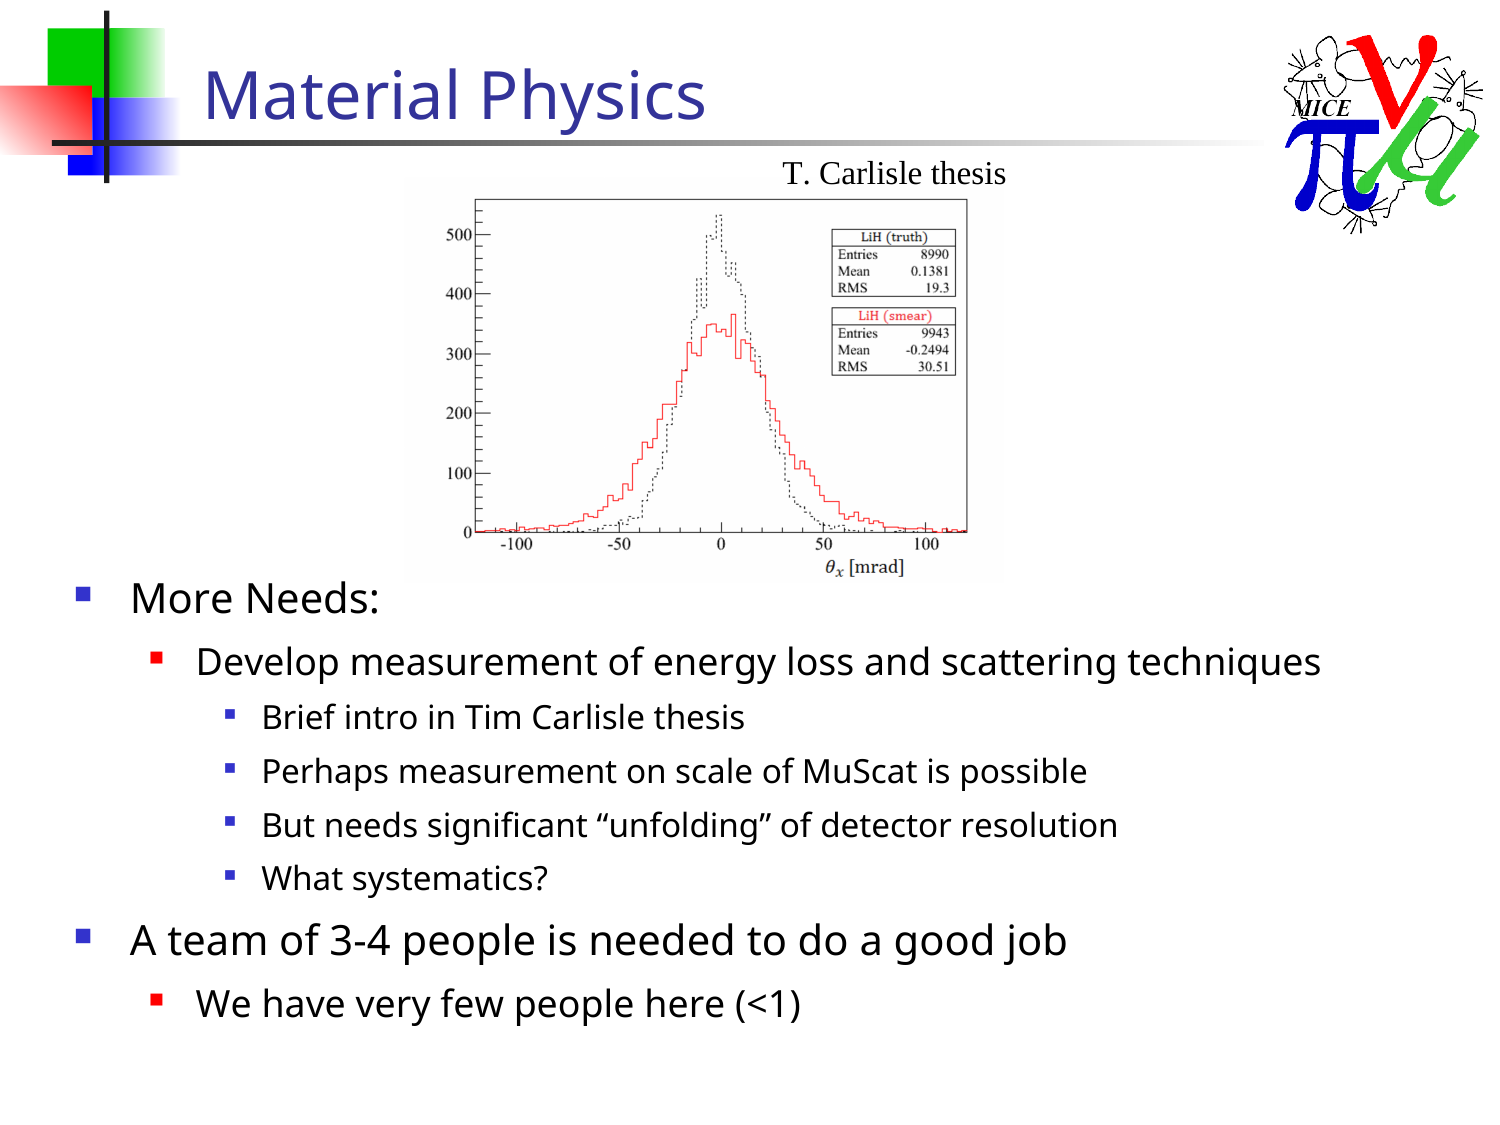

Material Physics
T. Carlisle thesis
# More Needs:
Develop measurement of energy loss and scattering techniques
Brief intro in Tim Carlisle thesis
Perhaps measurement on scale of MuScat is possible
But needs significant “unfolding” of detector resolution
What systematics?
A team of 3-4 people is needed to do a good job
We have very few people here (<1)